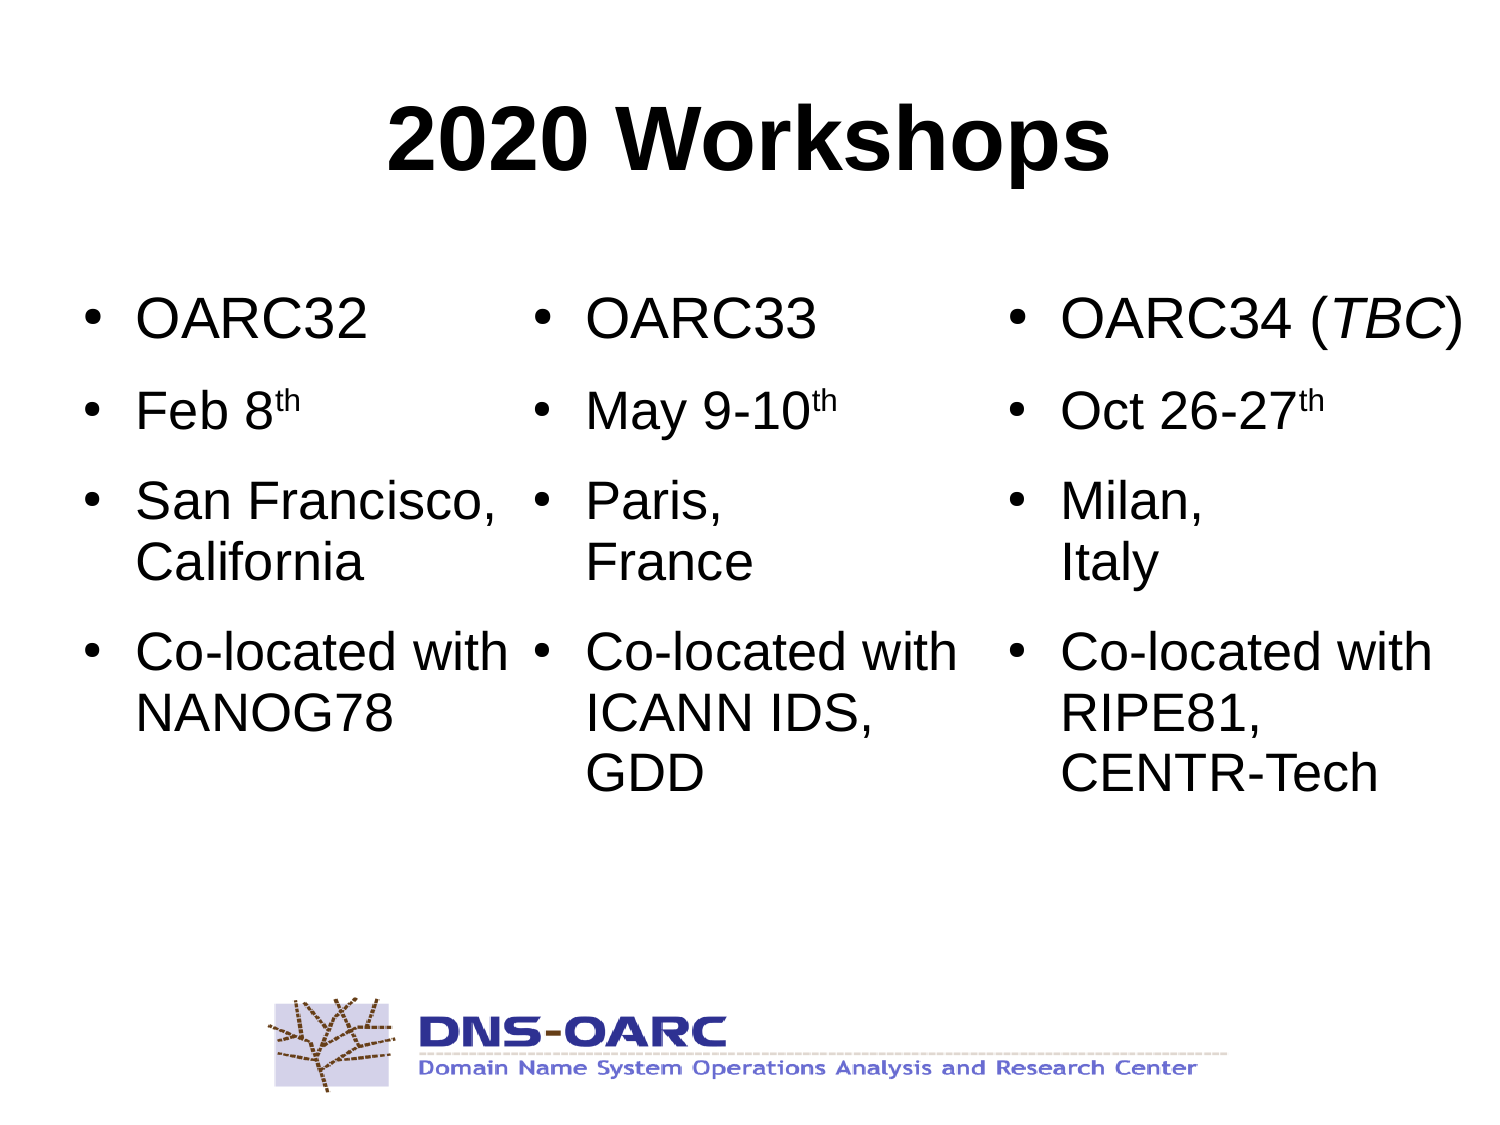

# 2020 Workshops
OARC32
Feb 8th
San Francisco, California
Co-located with NANOG78
OARC33
May 9-10th
Paris,
France
Co-located with
ICANN IDS, GDD
OARC34 (TBC)
Oct 26-27th
Milan,
Italy
Co-located with
RIPE81,
CENTR-Tech